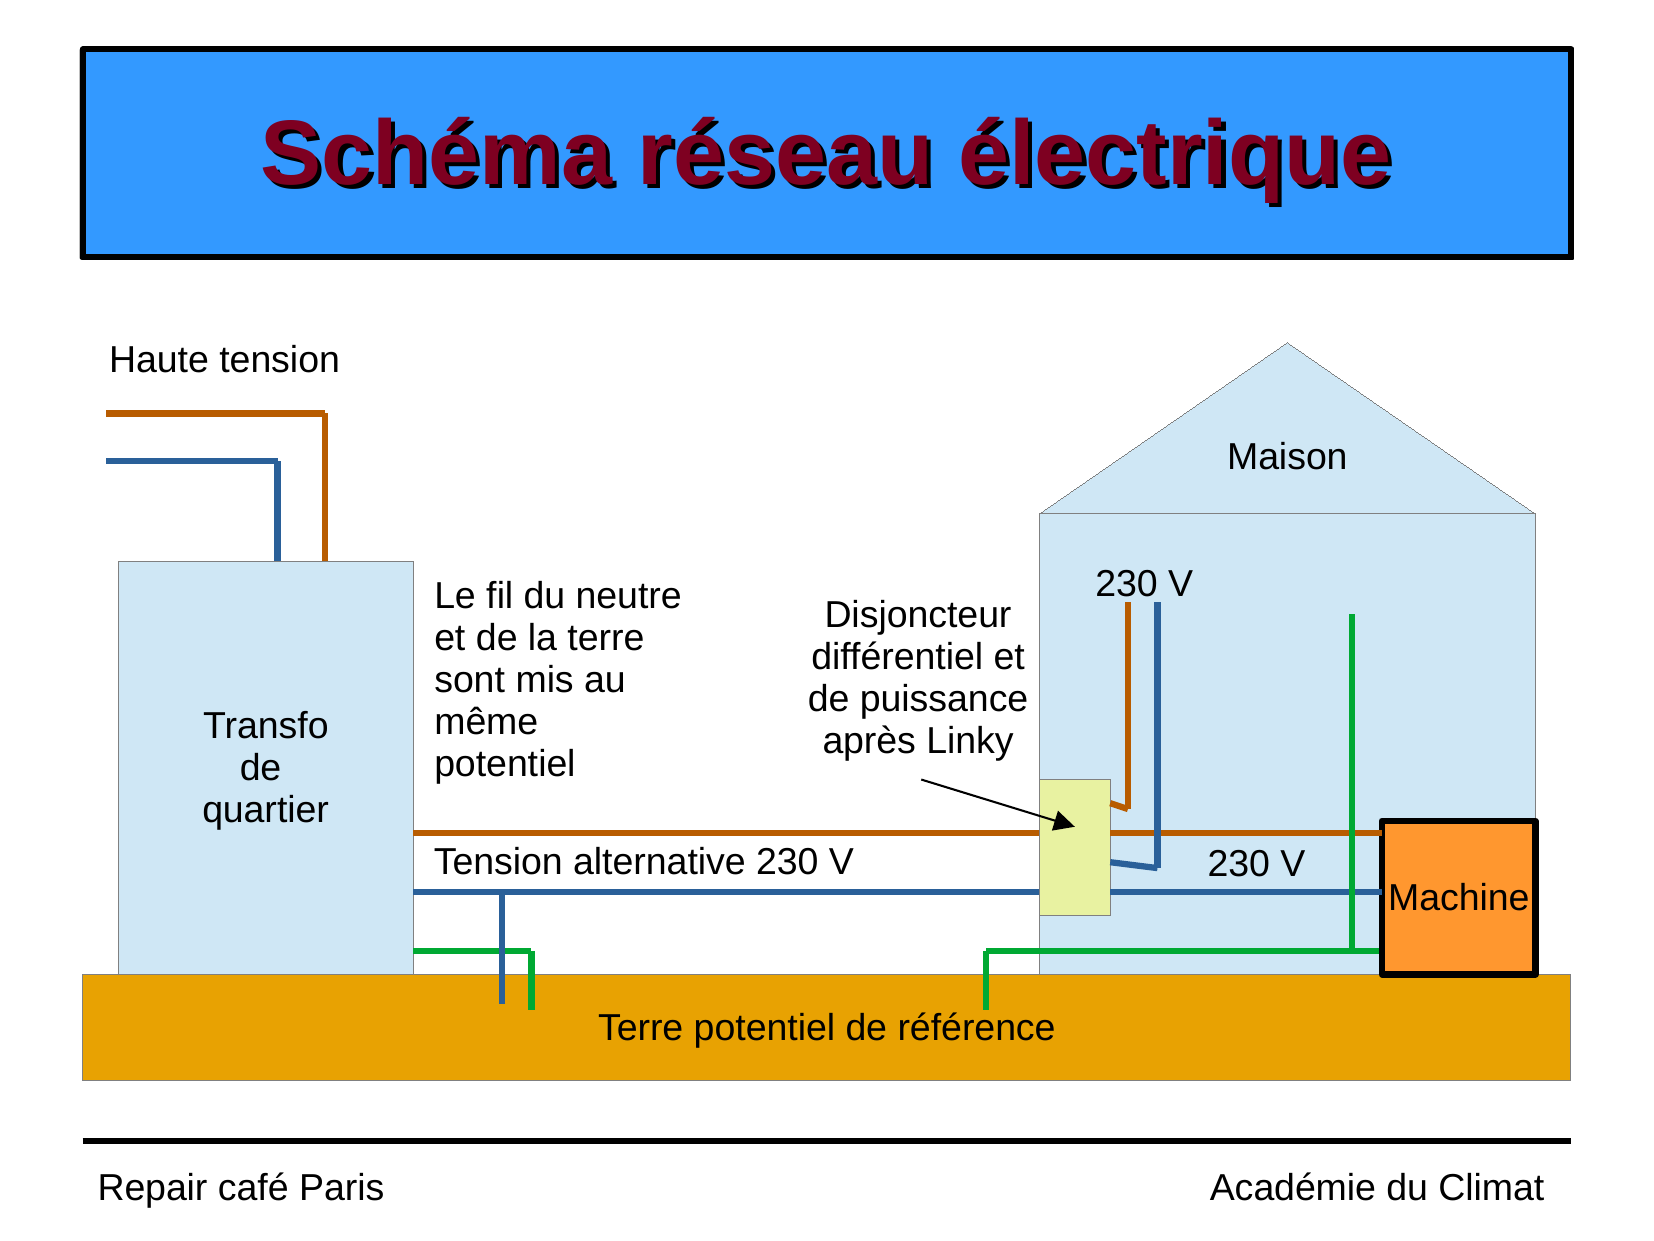

# Schéma réseau électrique
Haute tension
Maison
230 V
Transfo
de
quartier
Le fil du neutre et de la terre sont mis au même potentiel
Disjoncteur
différentiel et
de puissance
après Linky
Machine
Tension alternative 230 V
230 V
Terre potentiel de référence
Repair café Paris	Académie du Climat